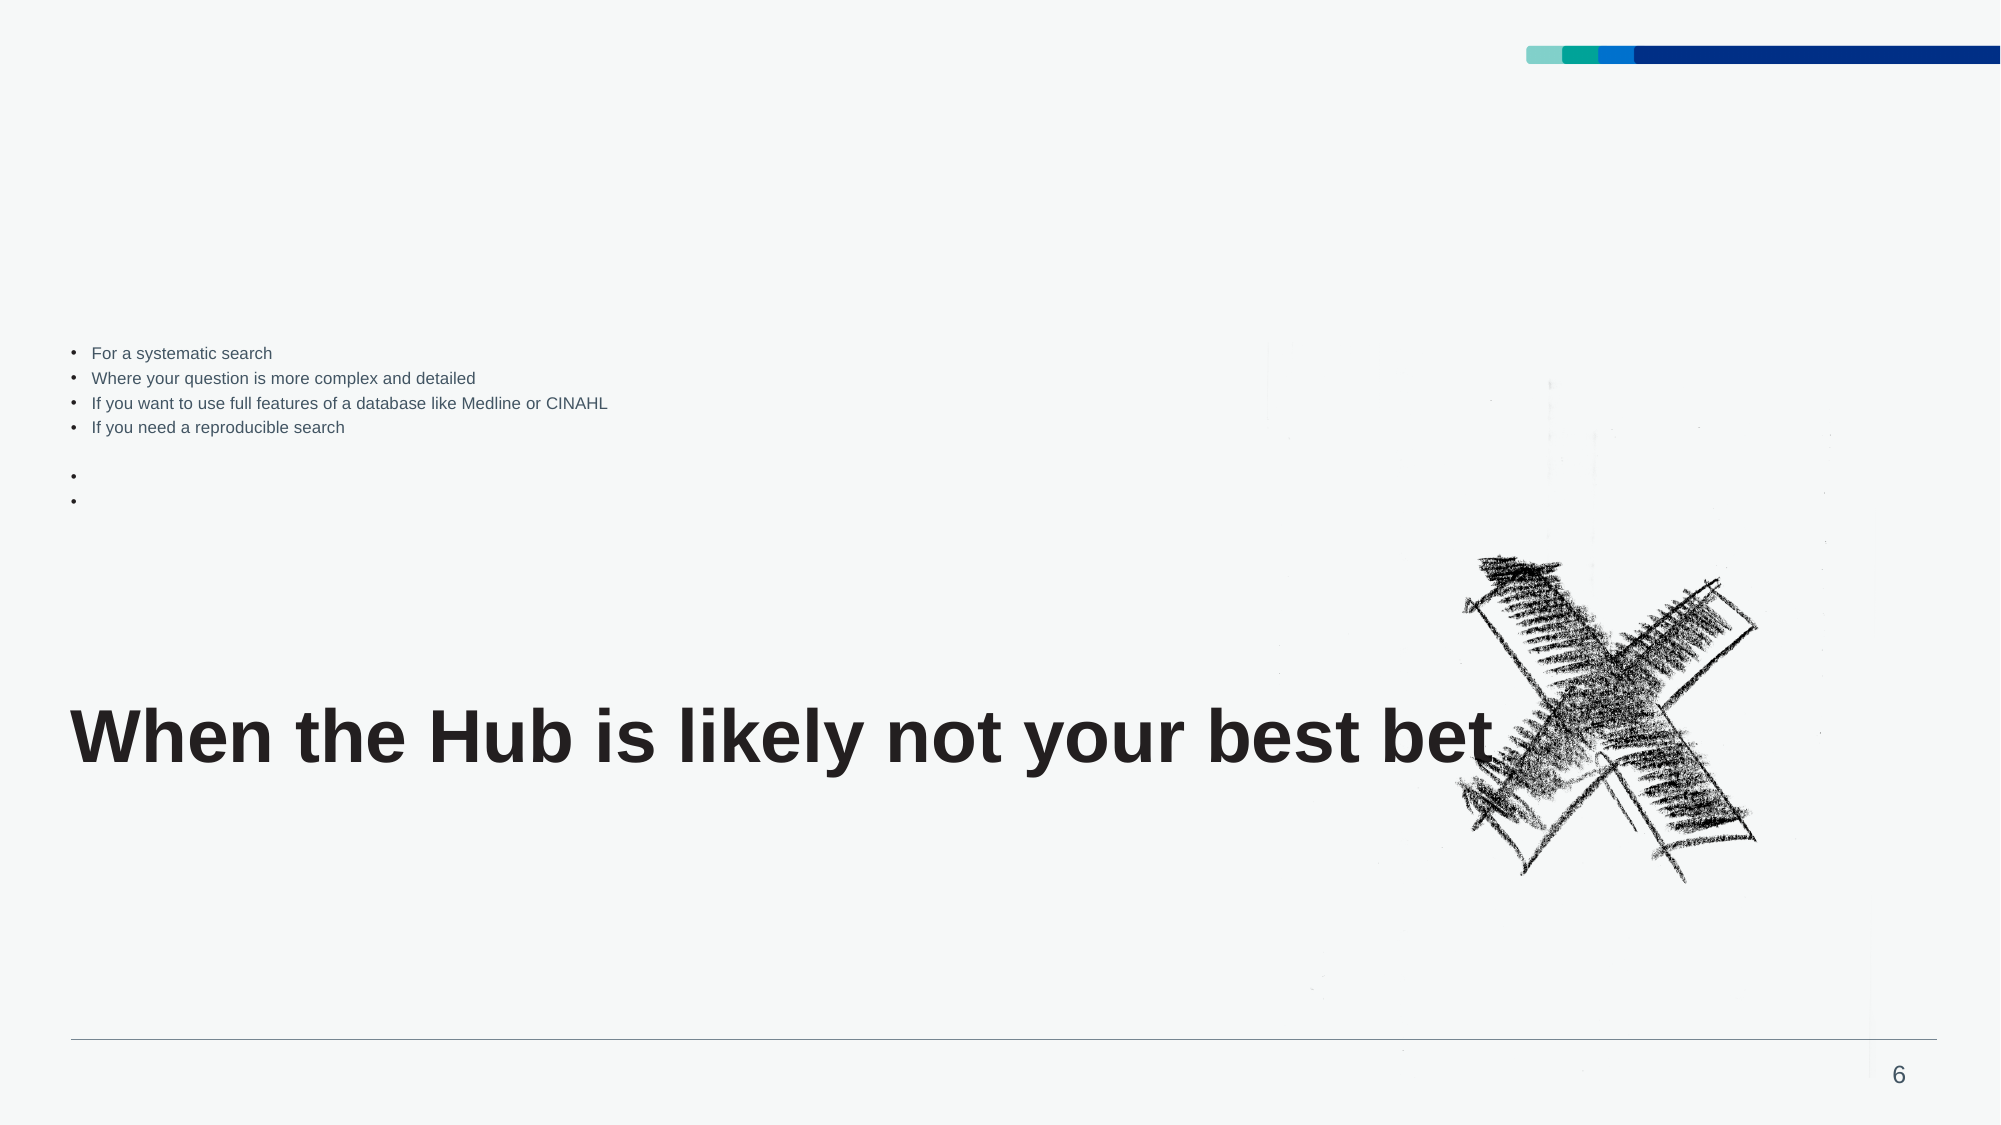

For a systematic search
Where your question is more complex and detailed
If you want to use full features of a database like Medline or CINAHL
If you need a reproducible search
# When the Hub is likely not your best bet